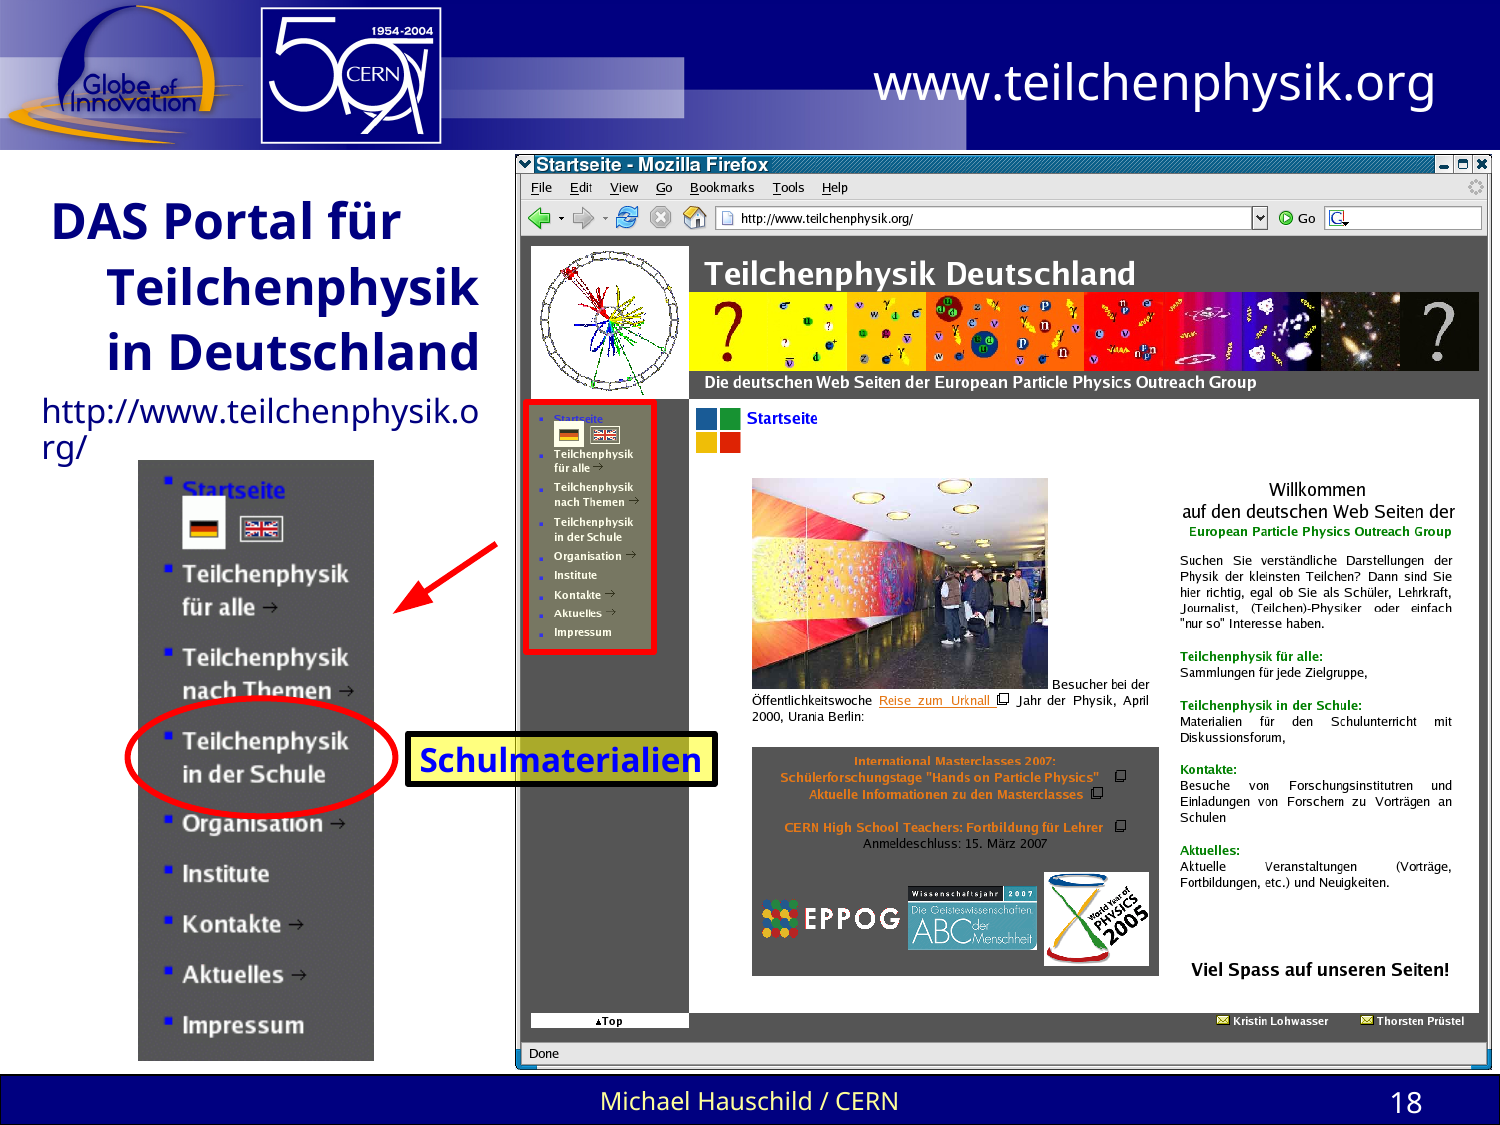

# www.teilchenphysik.org
DAS Portal für Teilchenphysik in Deutschland
http://www.teilchenphysik.org/
 Schulmaterialien